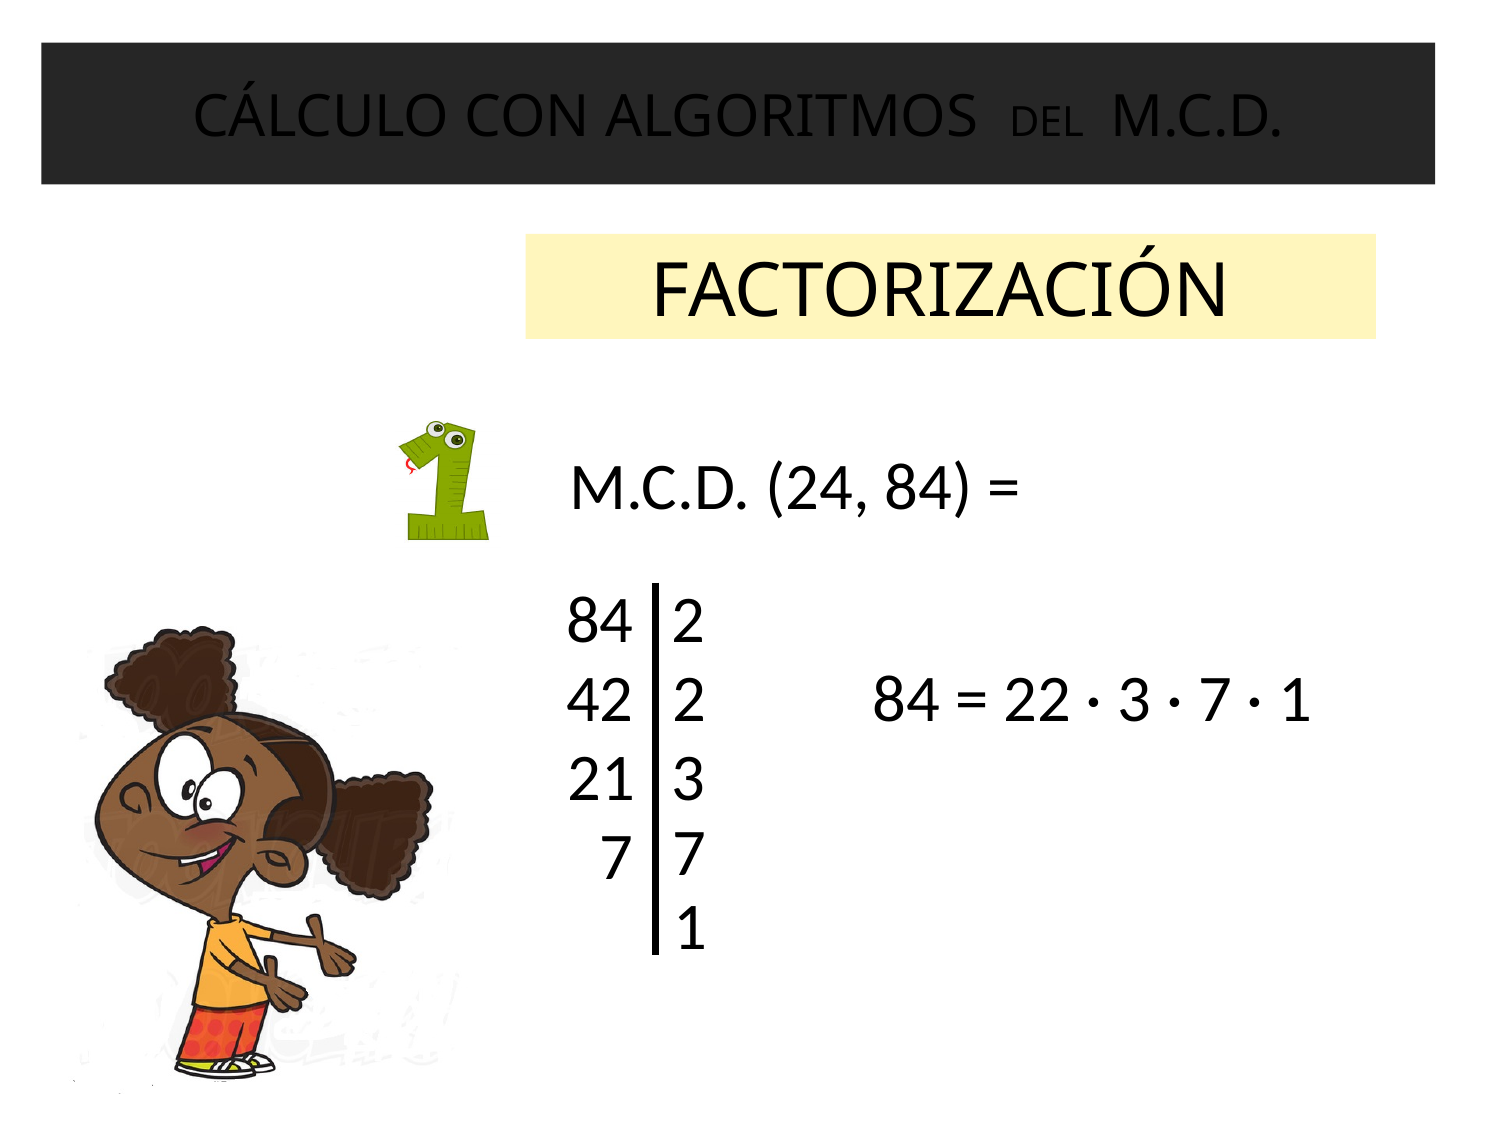

CÁLCULO CON ALGORITMOS DEL M.C.D.
FACTORIZACIÓN
M.C.D. (24, 84) =
84
2
42
2
84 = 22 · 3 · 7 · 1
21
3
7
7
1